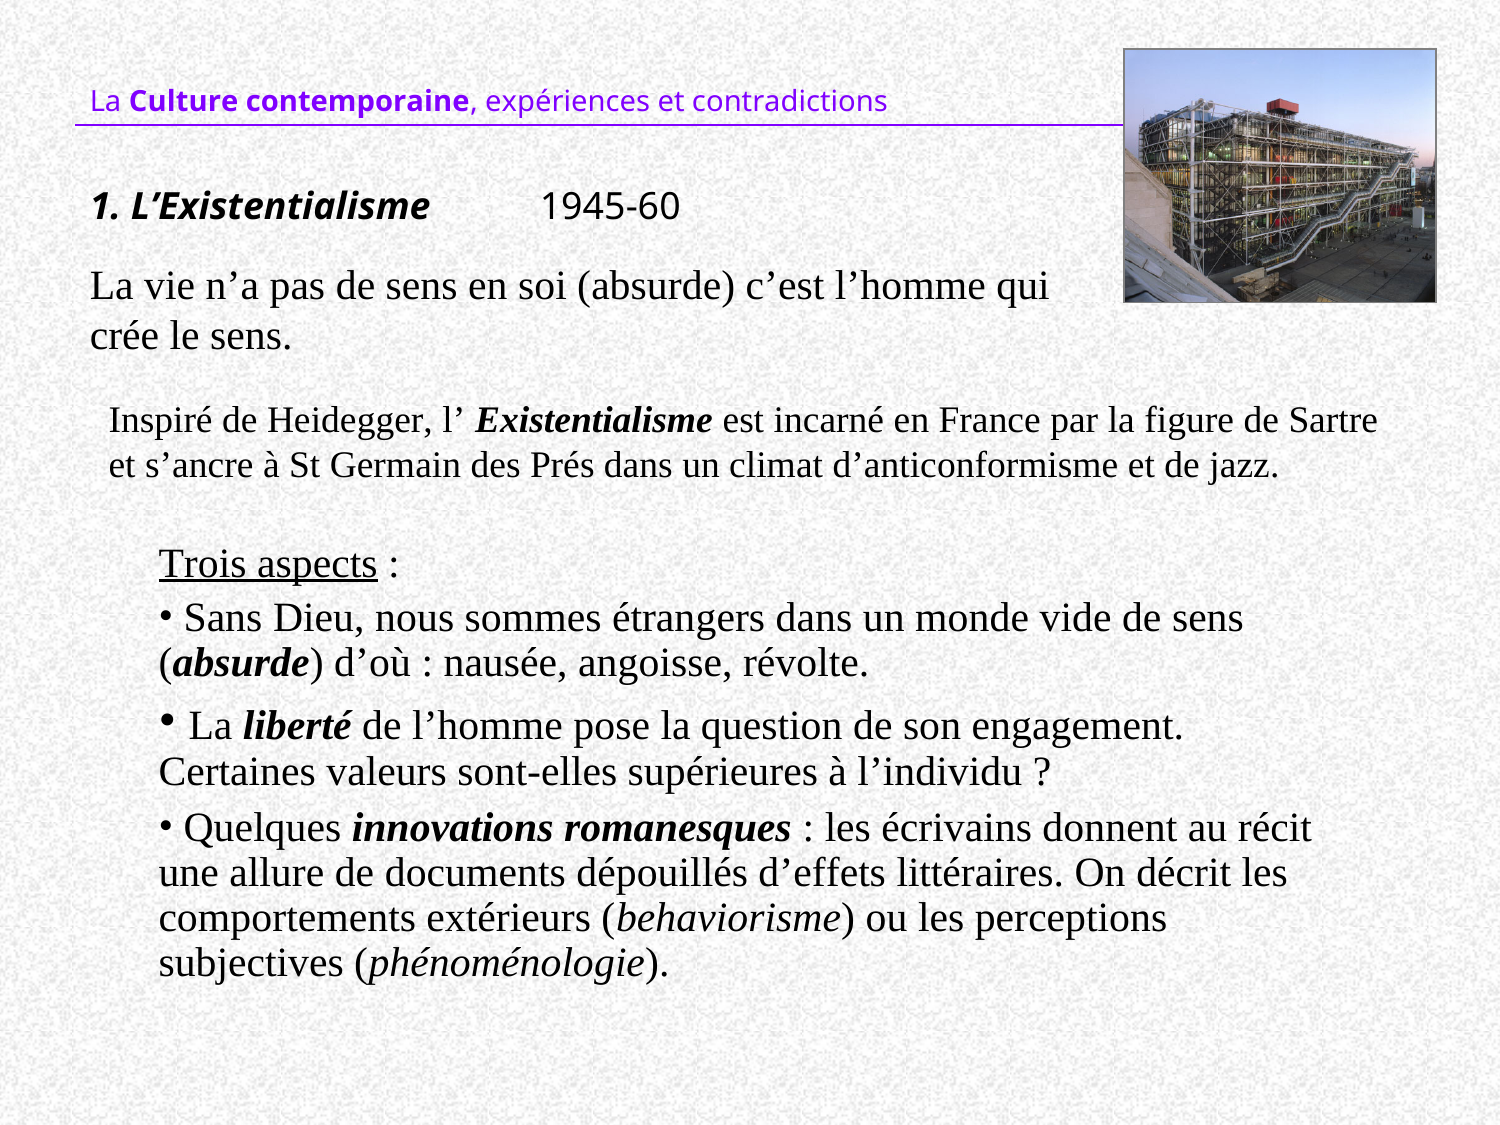

La Culture contemporaine, expériences et contradictions
1. L’Existentialisme	1945-60
La vie n’a pas de sens en soi (absurde) c’est l’homme qui crée le sens.
Inspiré de Heidegger, l’ Existentialisme est incarné en France par la figure de Sartre et s’ancre à St Germain des Prés dans un climat d’anticonformisme et de jazz.
Trois aspects :
 Sans Dieu, nous sommes étrangers dans un monde vide de sens (absurde) d’où : nausée, angoisse, révolte.
 La liberté de l’homme pose la question de son engagement. Certaines valeurs sont-elles supérieures à l’individu ?
 Quelques innovations romanesques : les écrivains donnent au récit une allure de documents dépouillés d’effets littéraires. On décrit les comportements extérieurs (behaviorisme) ou les perceptions subjectives (phénoménologie).